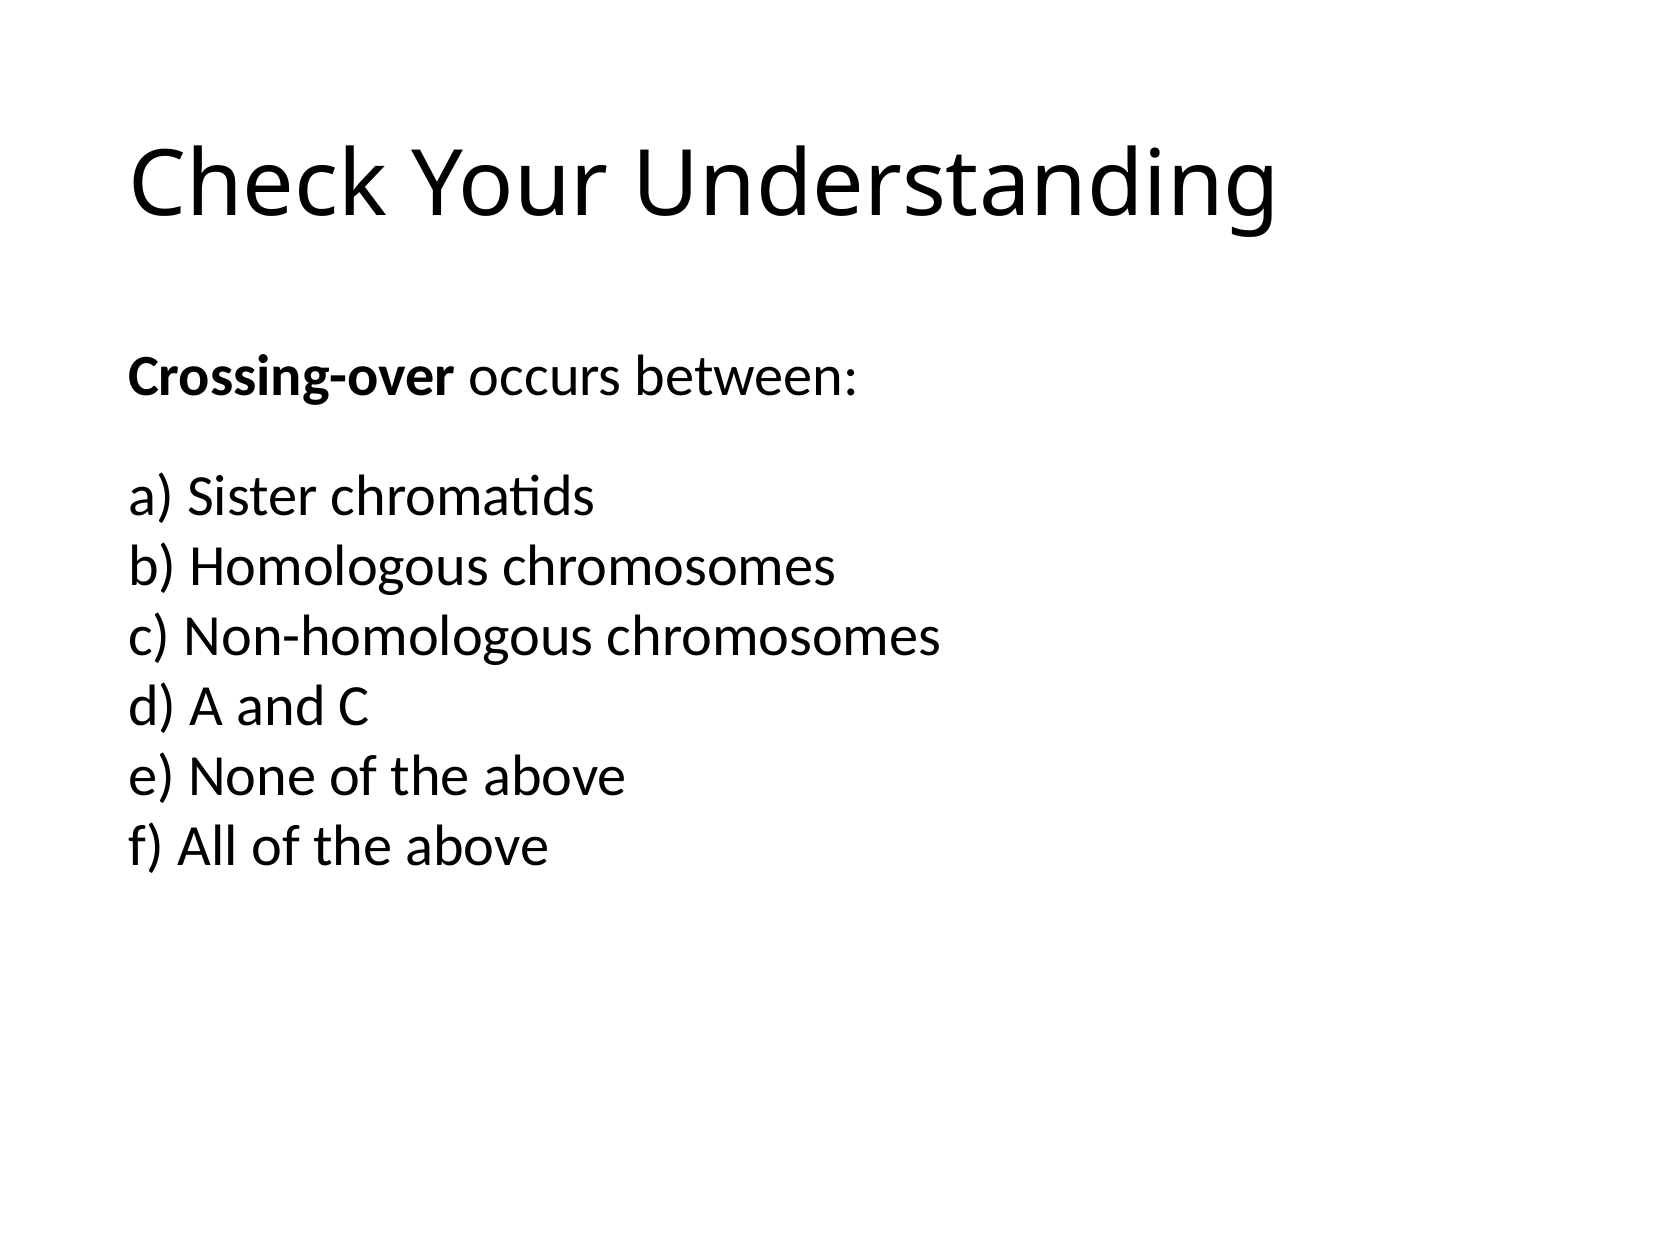

Check Your Understanding
Crossing-over occurs between:
a) Sister chromatids
b) Homologous chromosomes
c) Non-homologous chromosomes
d) A and C
e) None of the above
f) All of the above